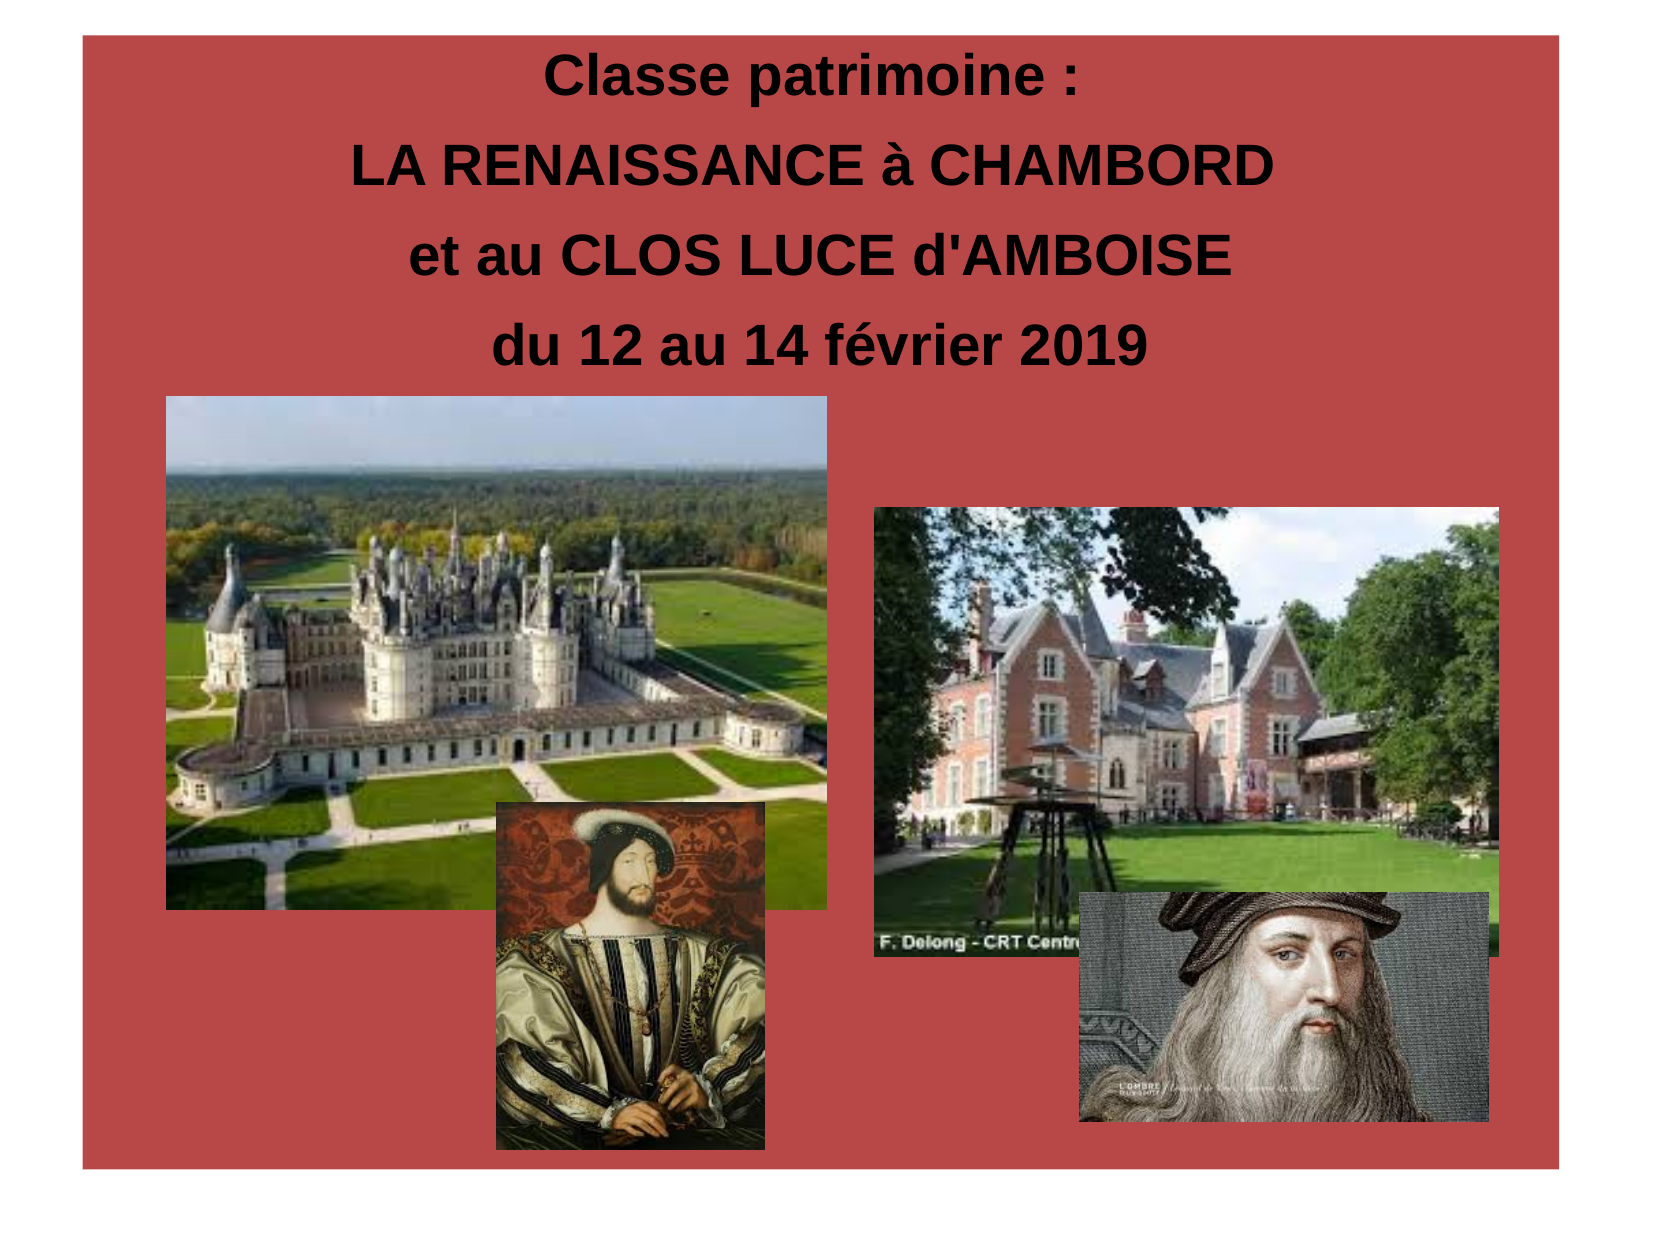

# Classe patrimoine : LA REClasse patrimoine : LA RENAISSANCE à CHAMBORD et au CLOS LUCE d'AMBOISENAISSANCE à CHAMBORD et au CLOS LUCE d'AMBOISE
Classe patrimoine :
LA RENAISSANCE à CHAMBORD
et au CLOS LUCE d'AMBOISE
du 12 au 14 février 2019